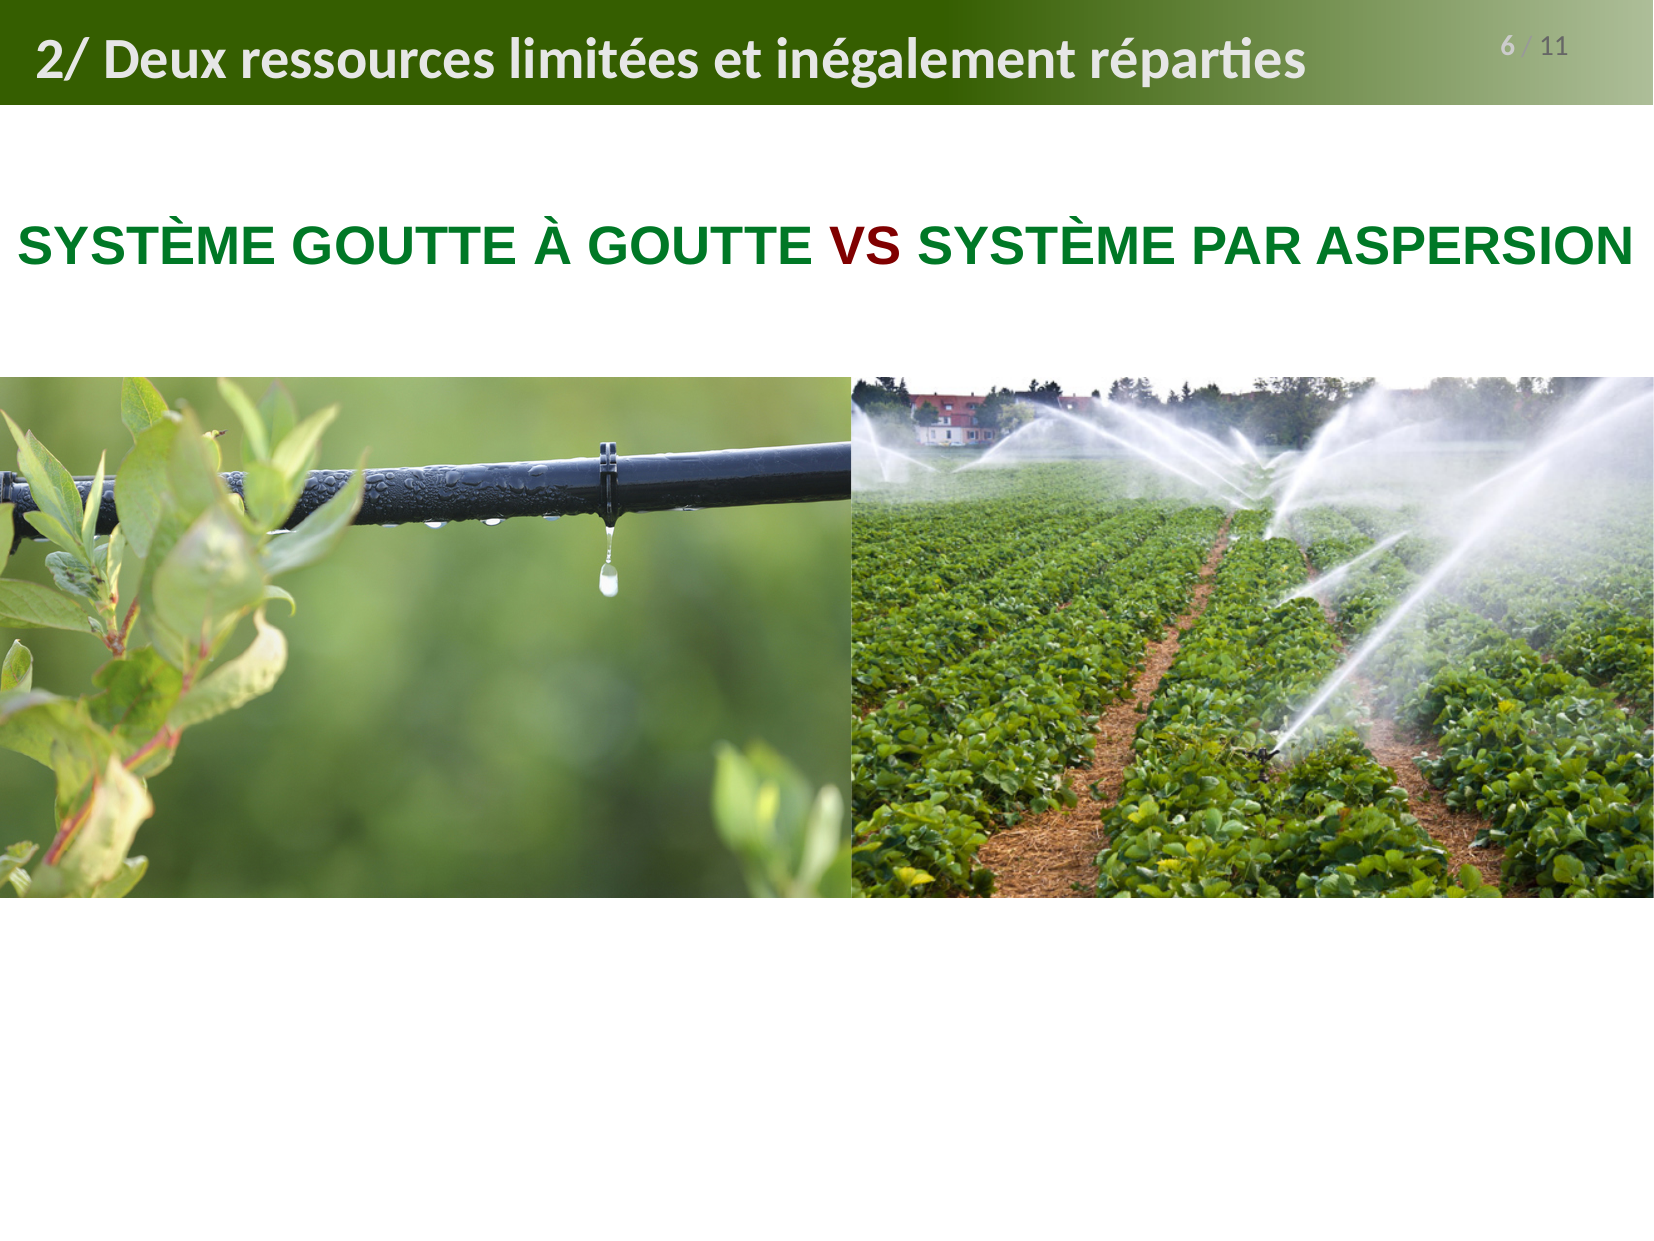

# 2/ Deux ressources limitées et inégalement réparties
SYSTÈME GOUTTE À GOUTTE VS SYSTÈME PAR ASPERSION